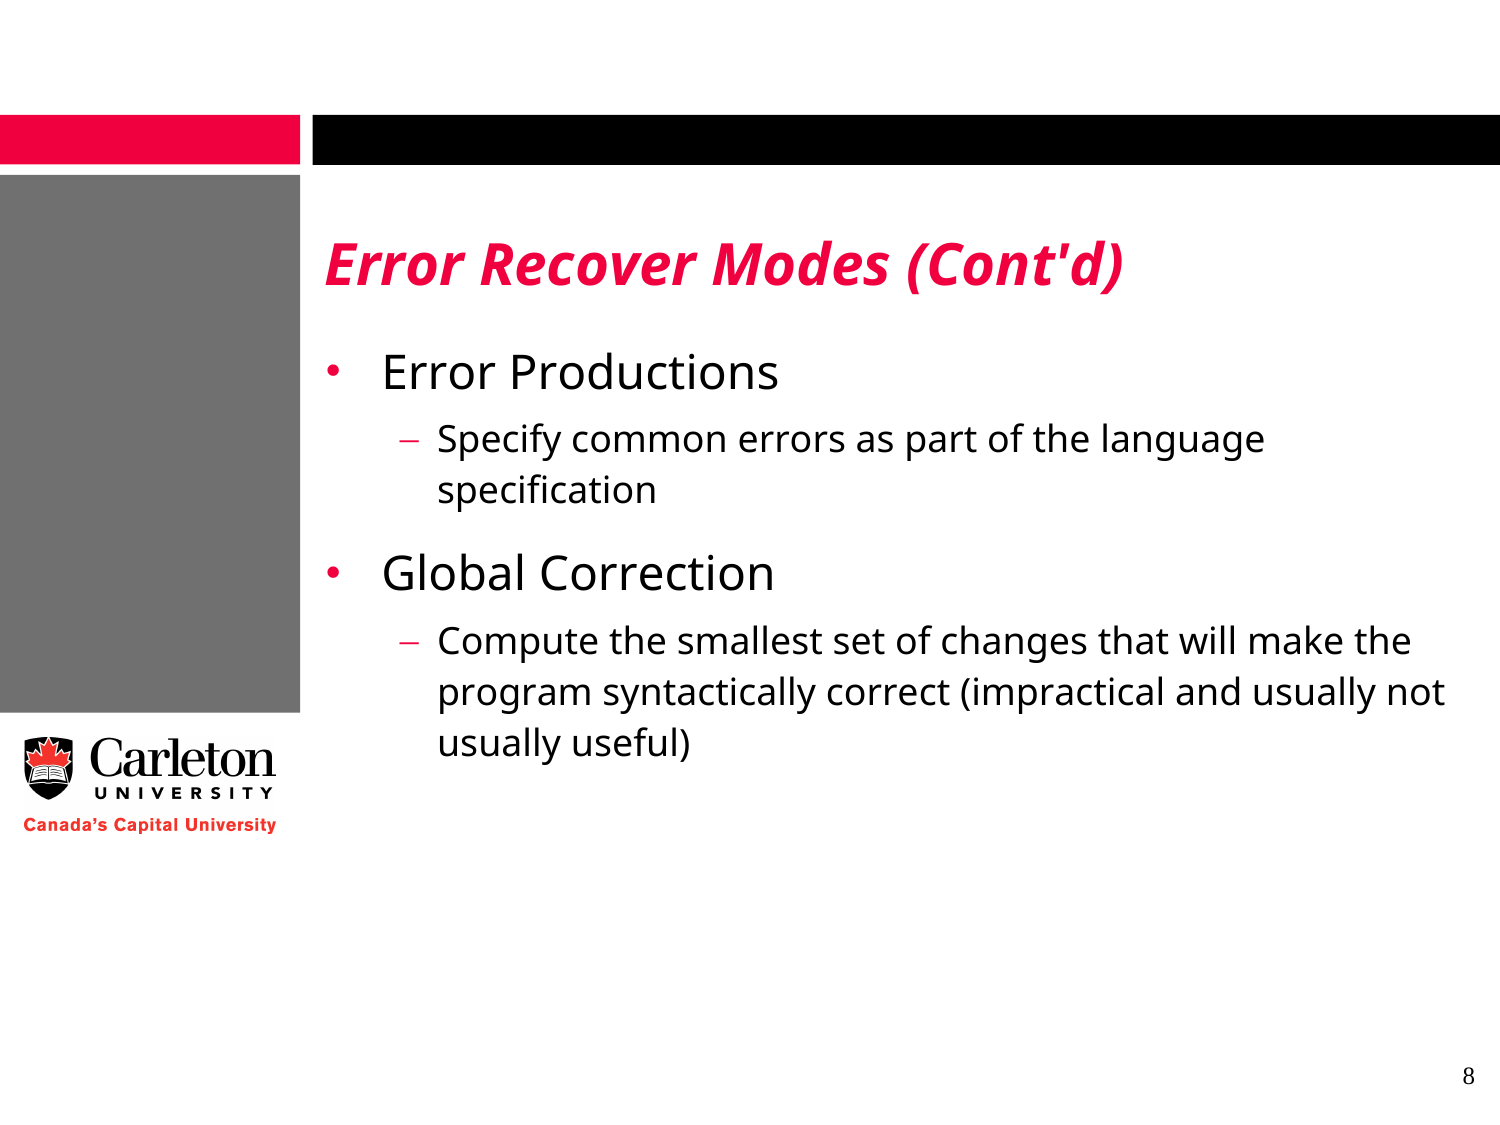

# Error Recover Modes (Cont'd)
Error Productions
Specify common errors as part of the language specification
Global Correction
Compute the smallest set of changes that will make the program syntactically correct (impractical and usually not usually useful)
8